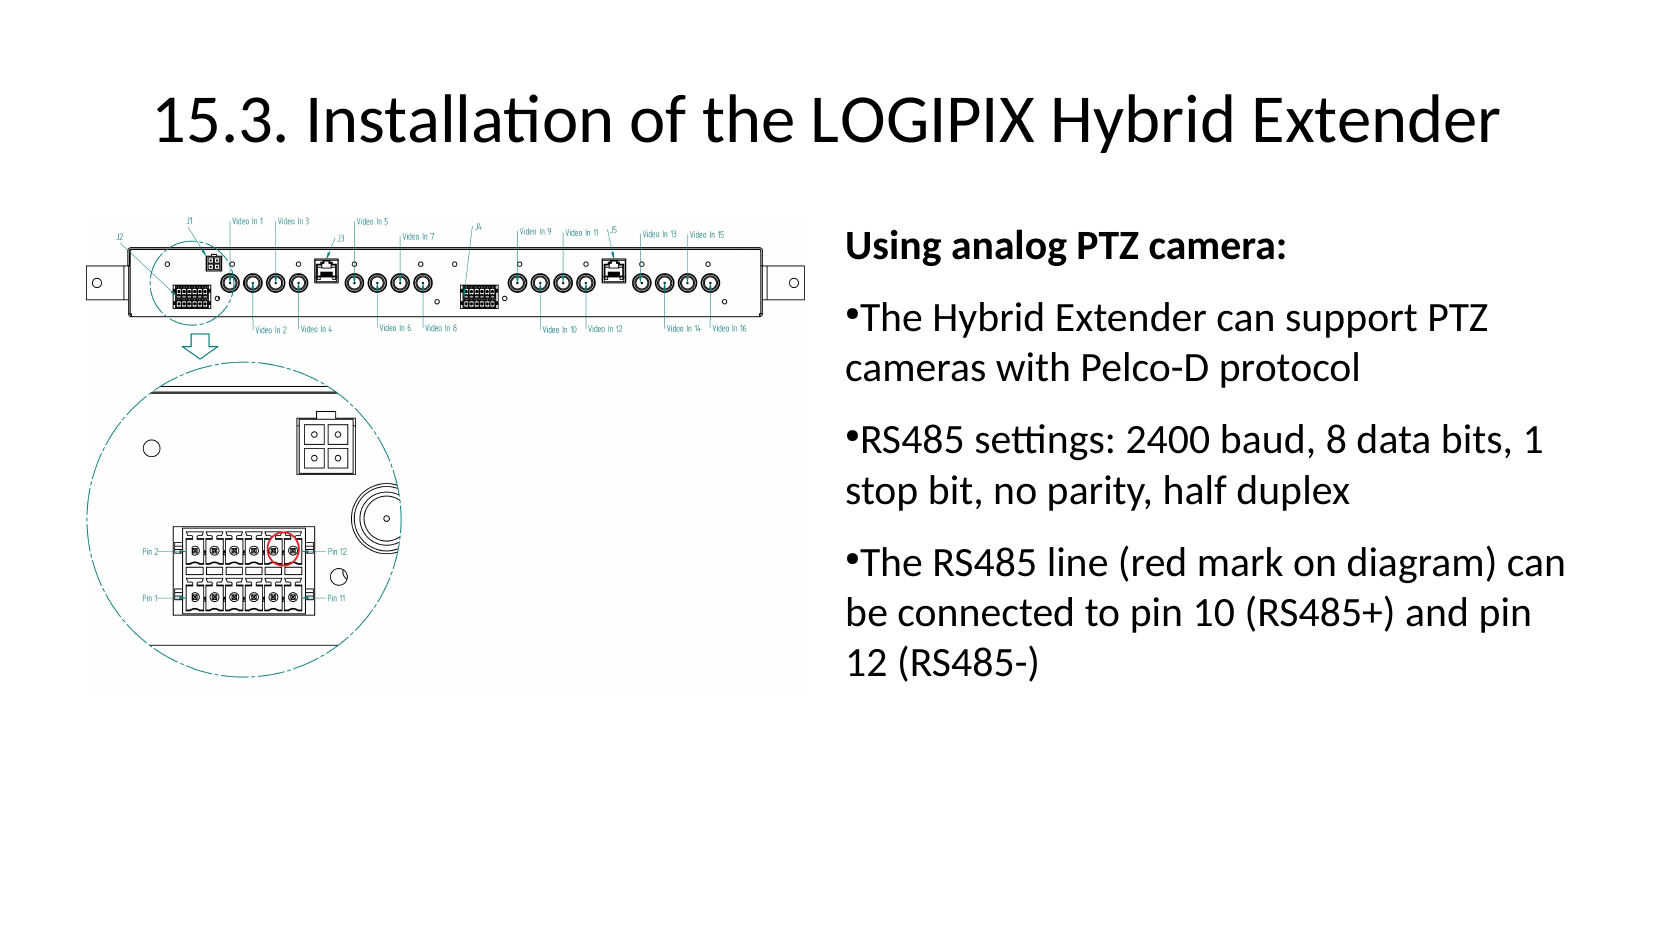

# 15.3. Installation of the LOGIPIX Hybrid Extender
Using analog PTZ camera:
The Hybrid Extender can support PTZ cameras with Pelco-D protocol
RS485 settings: 2400 baud, 8 data bits, 1 stop bit, no parity, half duplex
The RS485 line (red mark on diagram) can be connected to pin 10 (RS485+) and pin 12 (RS485-)